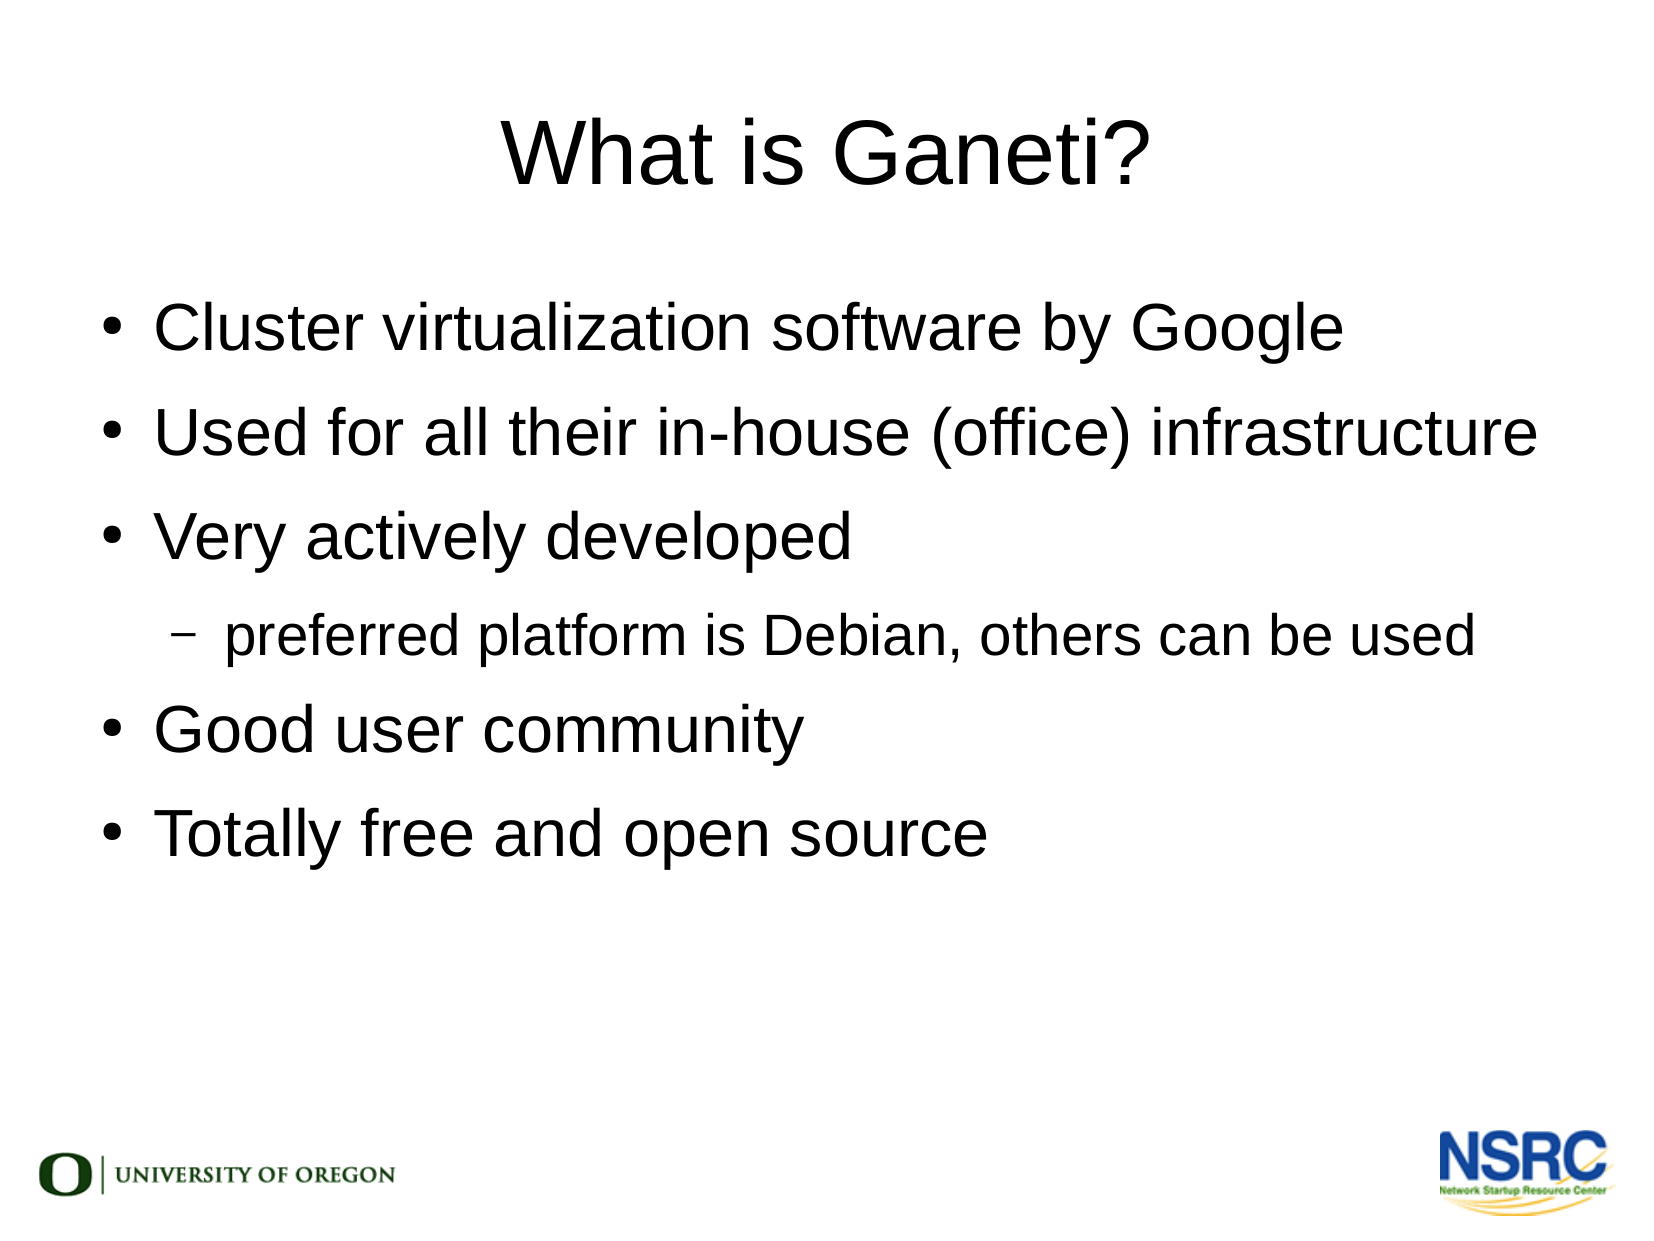

# What is Ganeti?
Cluster virtualization software by Google
Used for all their in-house (office) infrastructure
Very actively developed
preferred platform is Debian, others can be used
Good user community
Totally free and open source